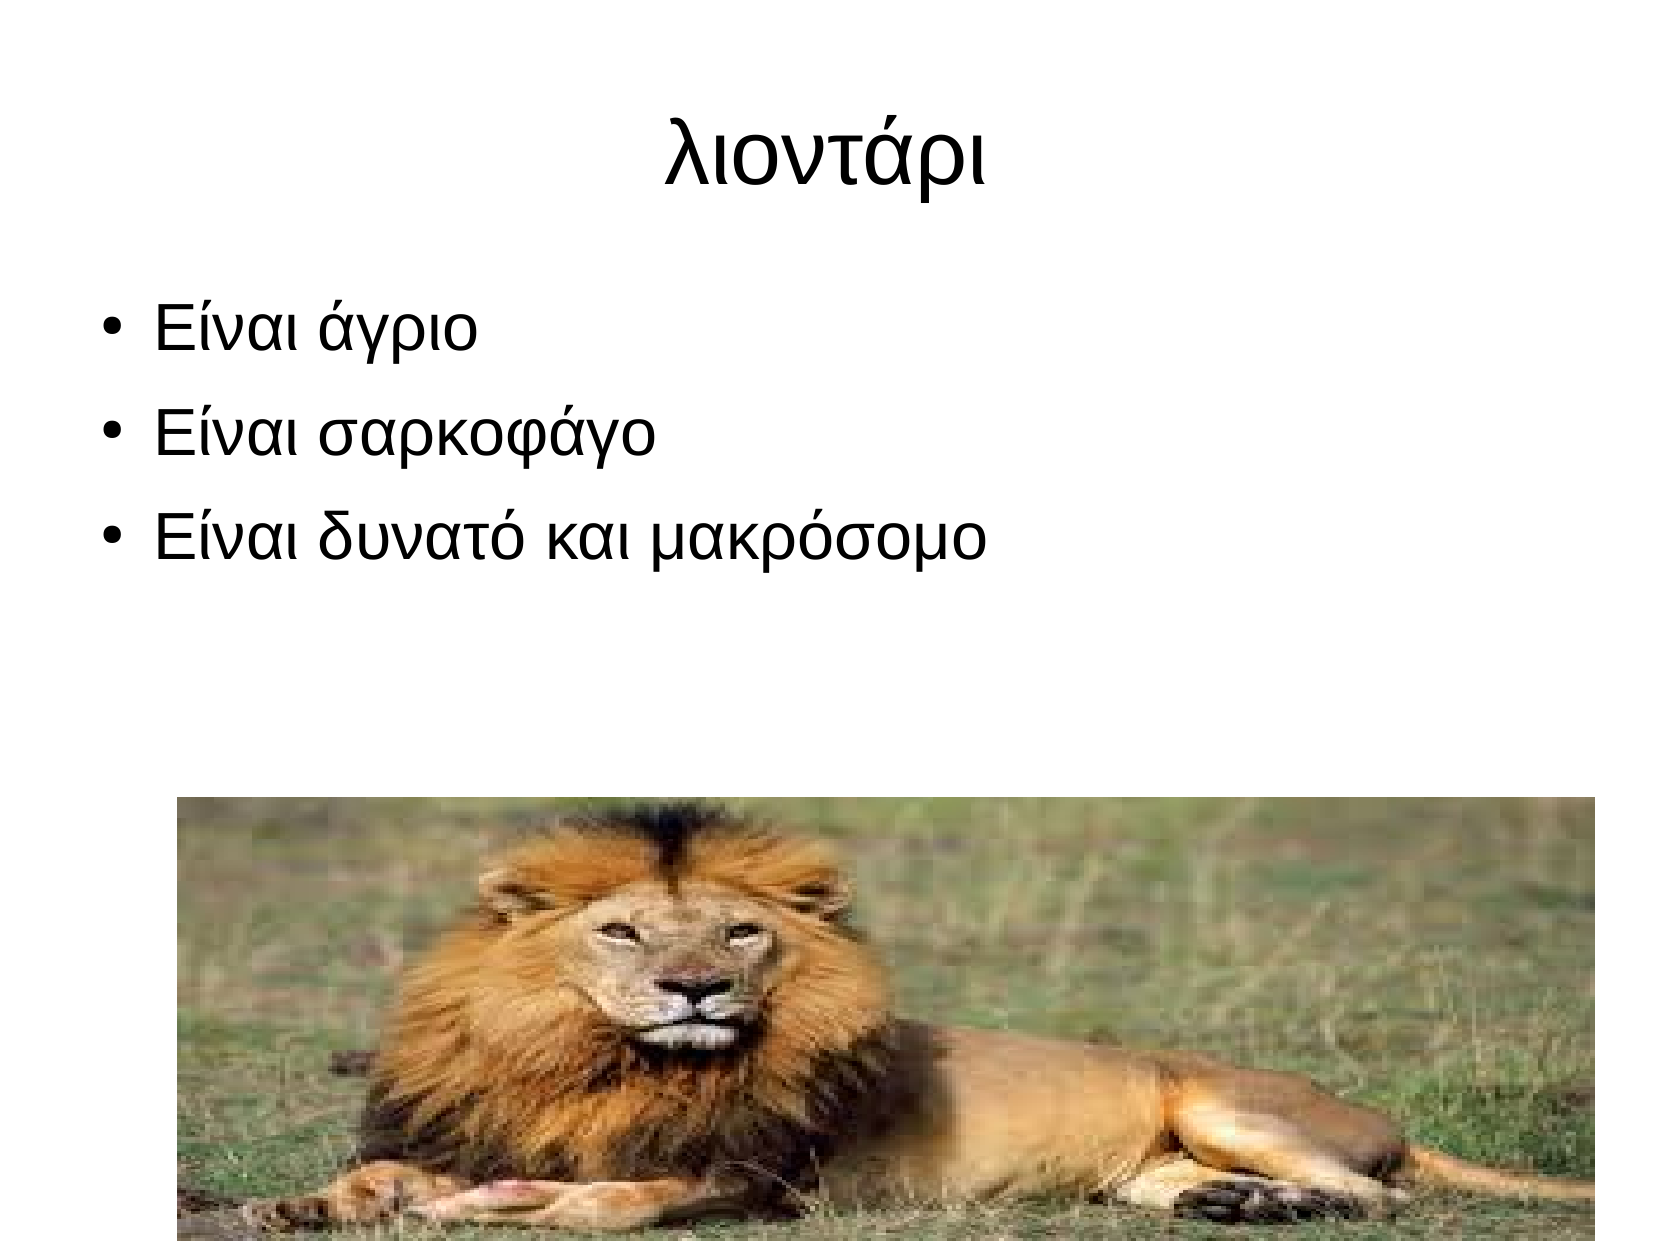

# λιοντάρι
Είναι άγριο
Είναι σαρκοφάγο
Είναι δυνατό και μακρόσομο